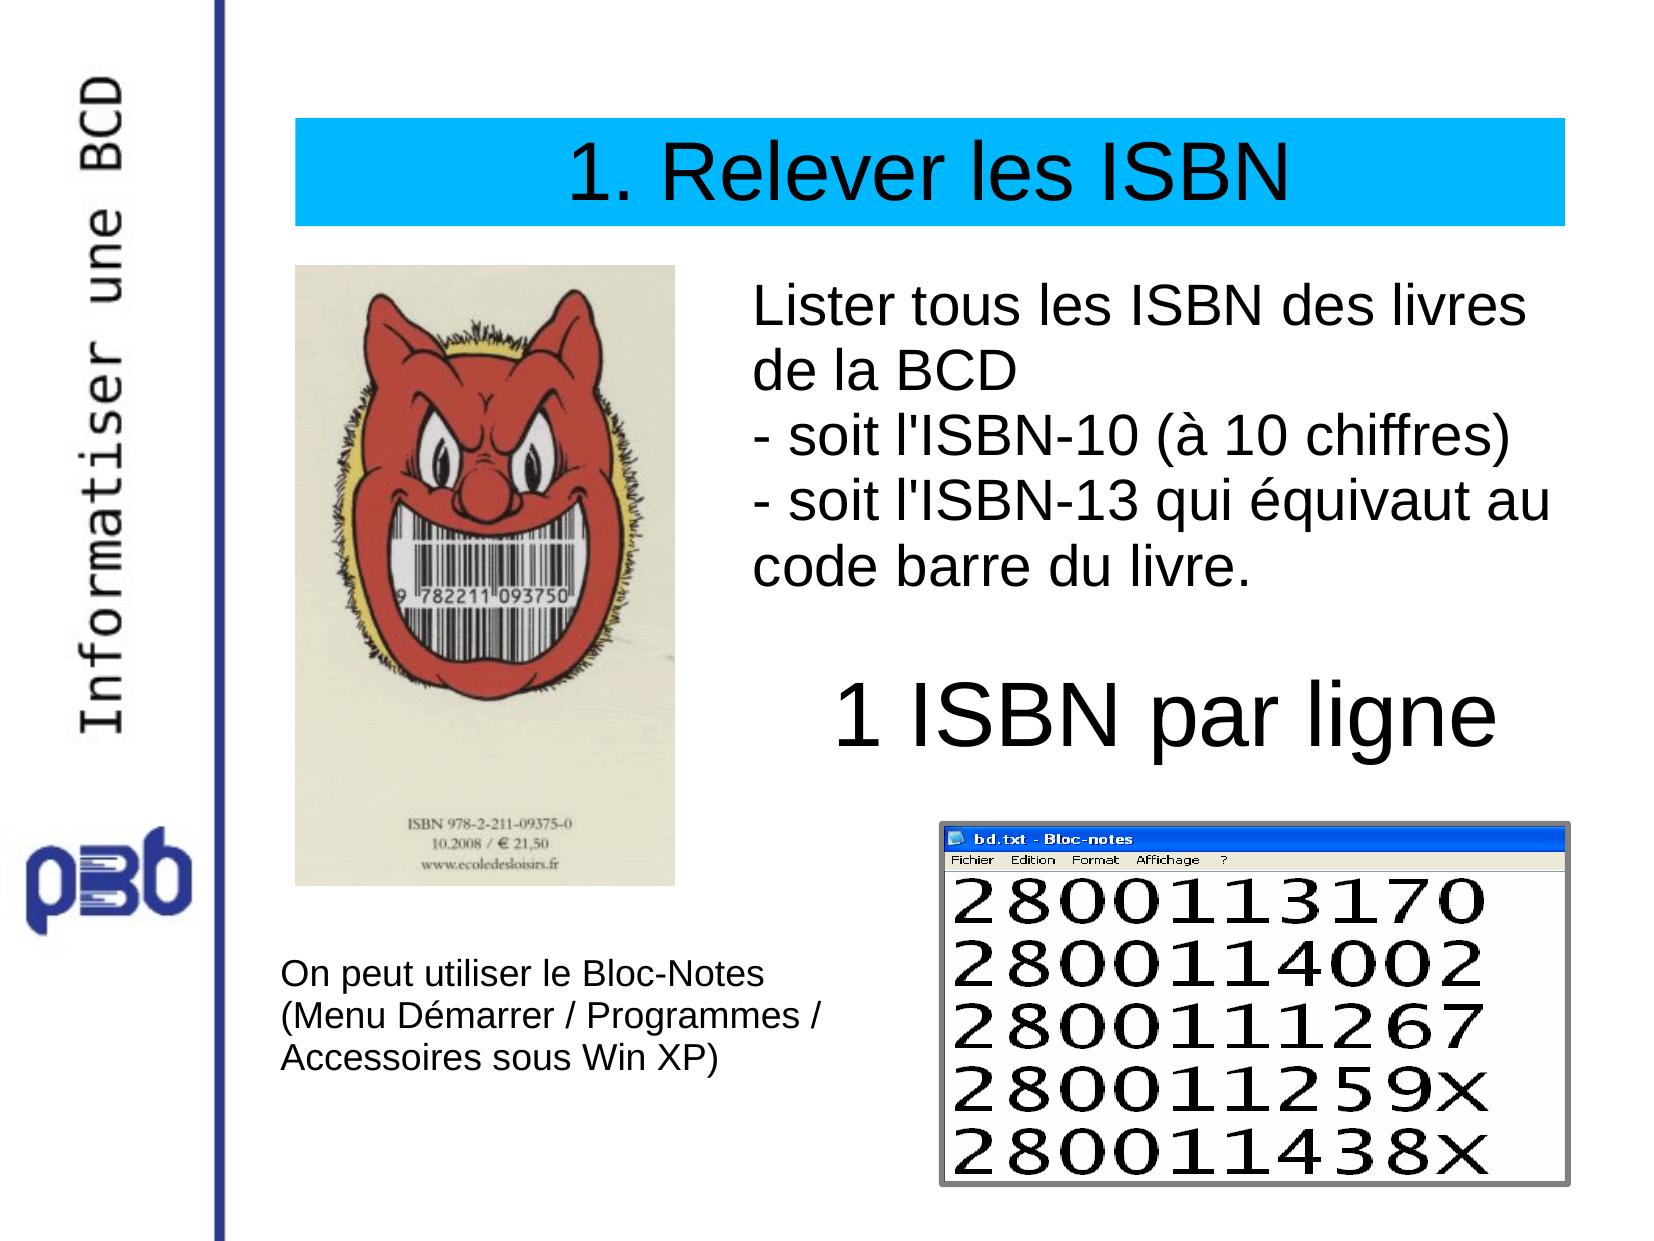

1. Relever les ISBN
Lister tous les ISBN des livres de la BCD
- soit l'ISBN-10 (à 10 chiffres)
- soit l'ISBN-13 qui équivaut au code barre du livre.
1 ISBN par ligne
On peut utiliser le Bloc-Notes
(Menu Démarrer / Programmes / Accessoires sous Win XP)